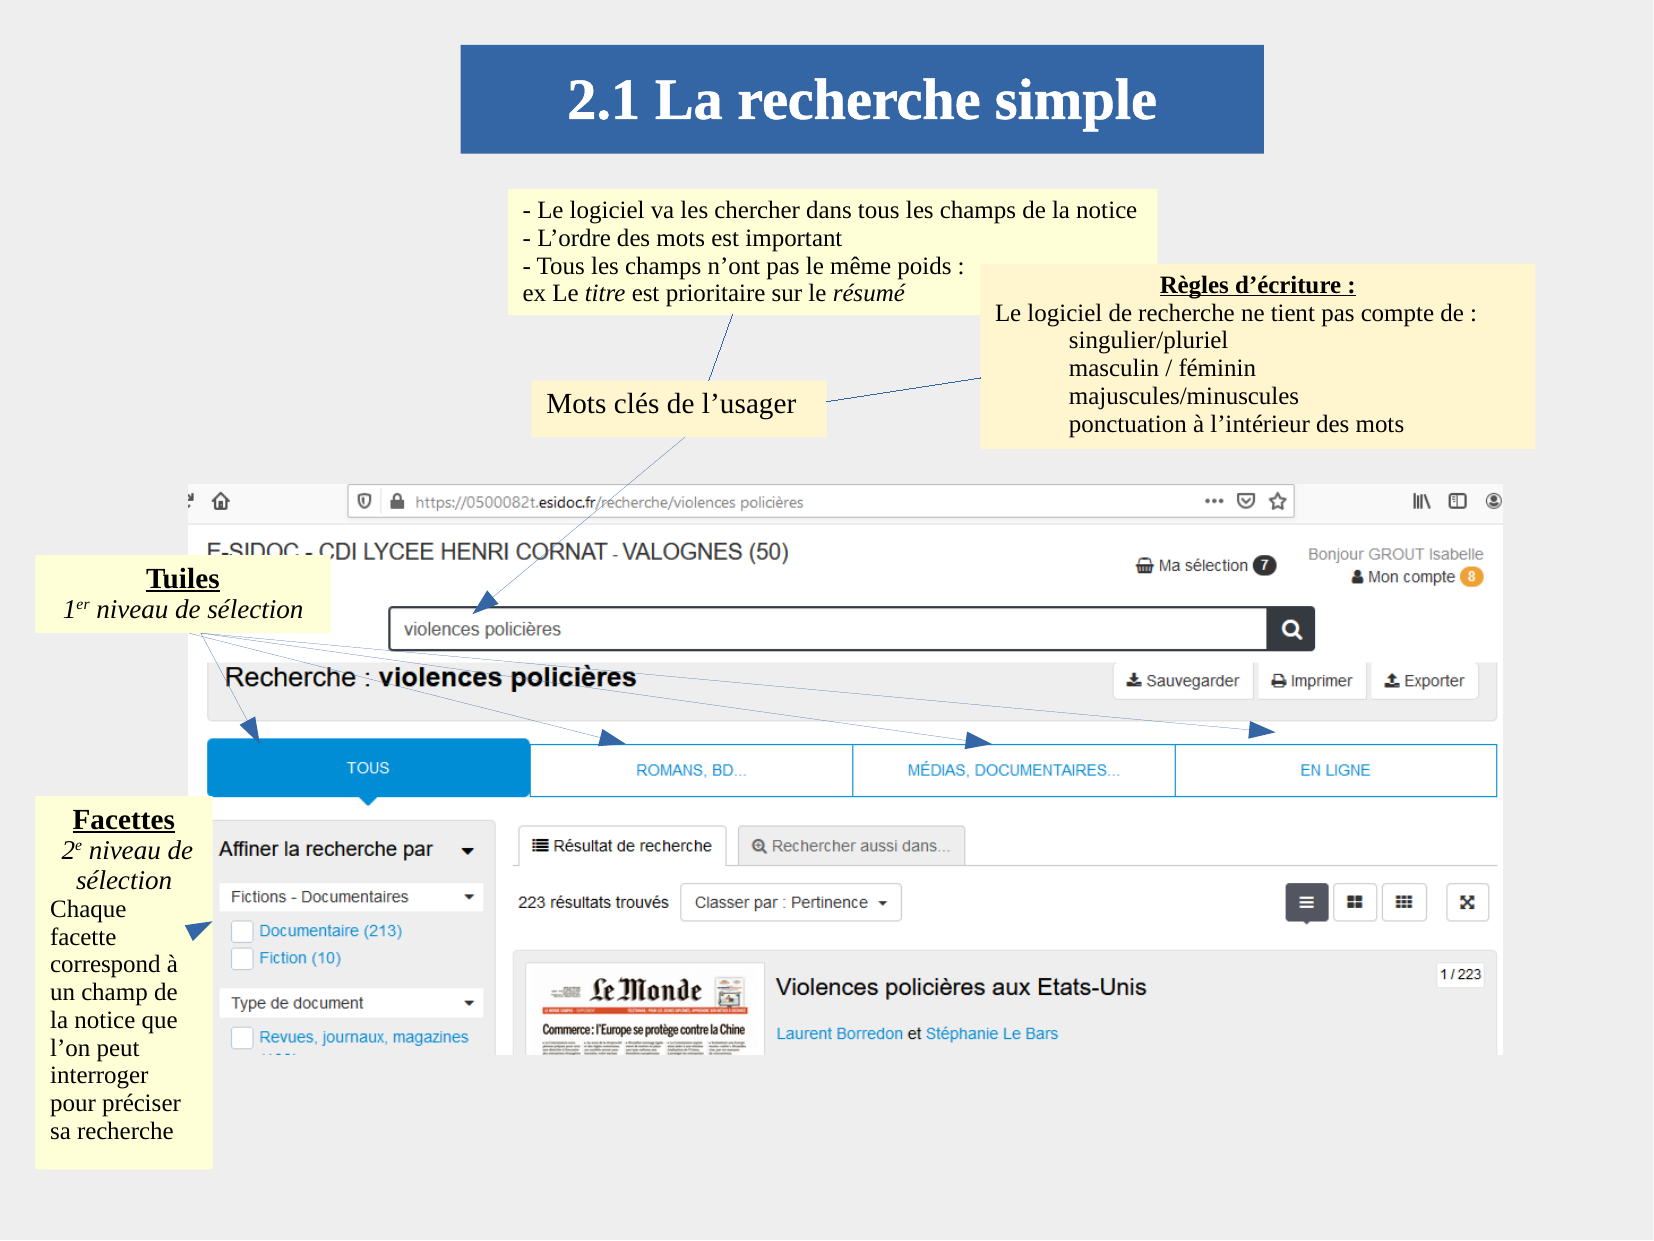

# 2.1 La recherche simple
- Le logiciel va les chercher dans tous les champs de la notice
- L’ordre des mots est important
- Tous les champs n’ont pas le même poids :
ex Le titre est prioritaire sur le résumé
Règles d’écriture :
Le logiciel de recherche ne tient pas compte de :
	singulier/pluriel
	masculin / féminin
	majuscules/minuscules
	ponctuation à l’intérieur des mots
Mots clés de l’usager
Tuiles
1er niveau de sélection
Facettes
 2e niveau de sélection
Chaque facette correspond à un champ de la notice que l’on peut interroger pour préciser sa recherche